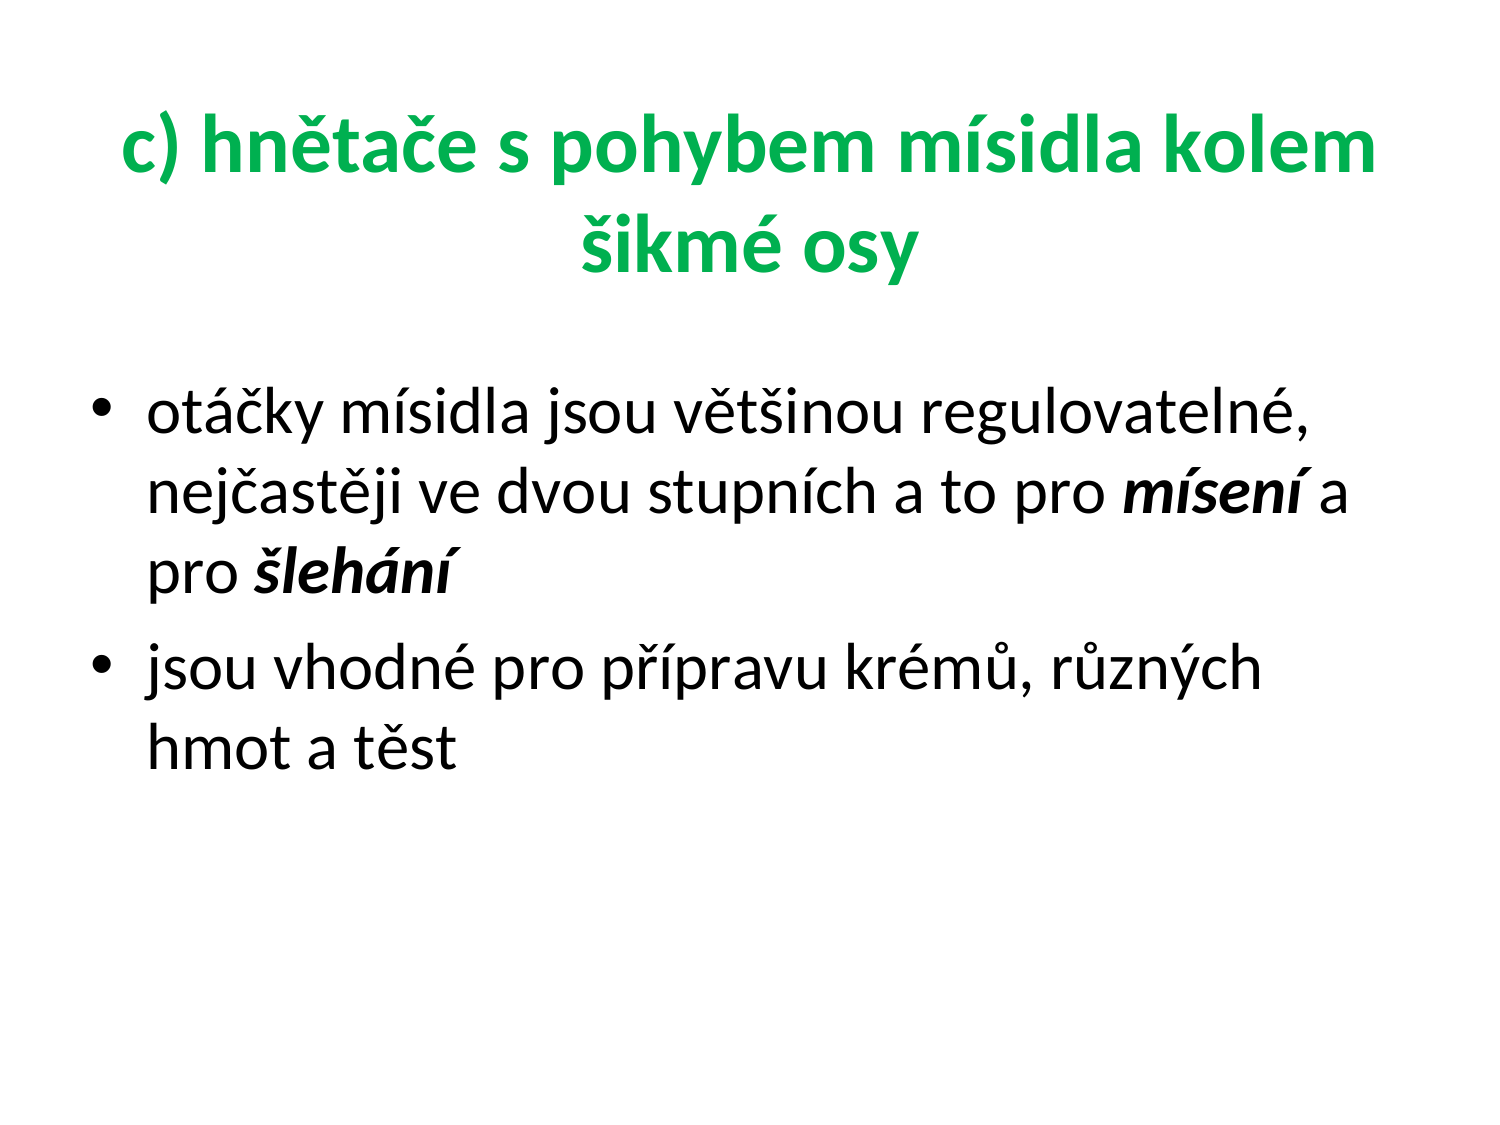

# c) hnětače s pohybem mísidla kolem šikmé osy
otáčky mísidla jsou většinou regulovatelné, nejčastěji ve dvou stupních a to pro mísení a pro šlehání
jsou vhodné pro přípravu krémů, různých hmot a těst